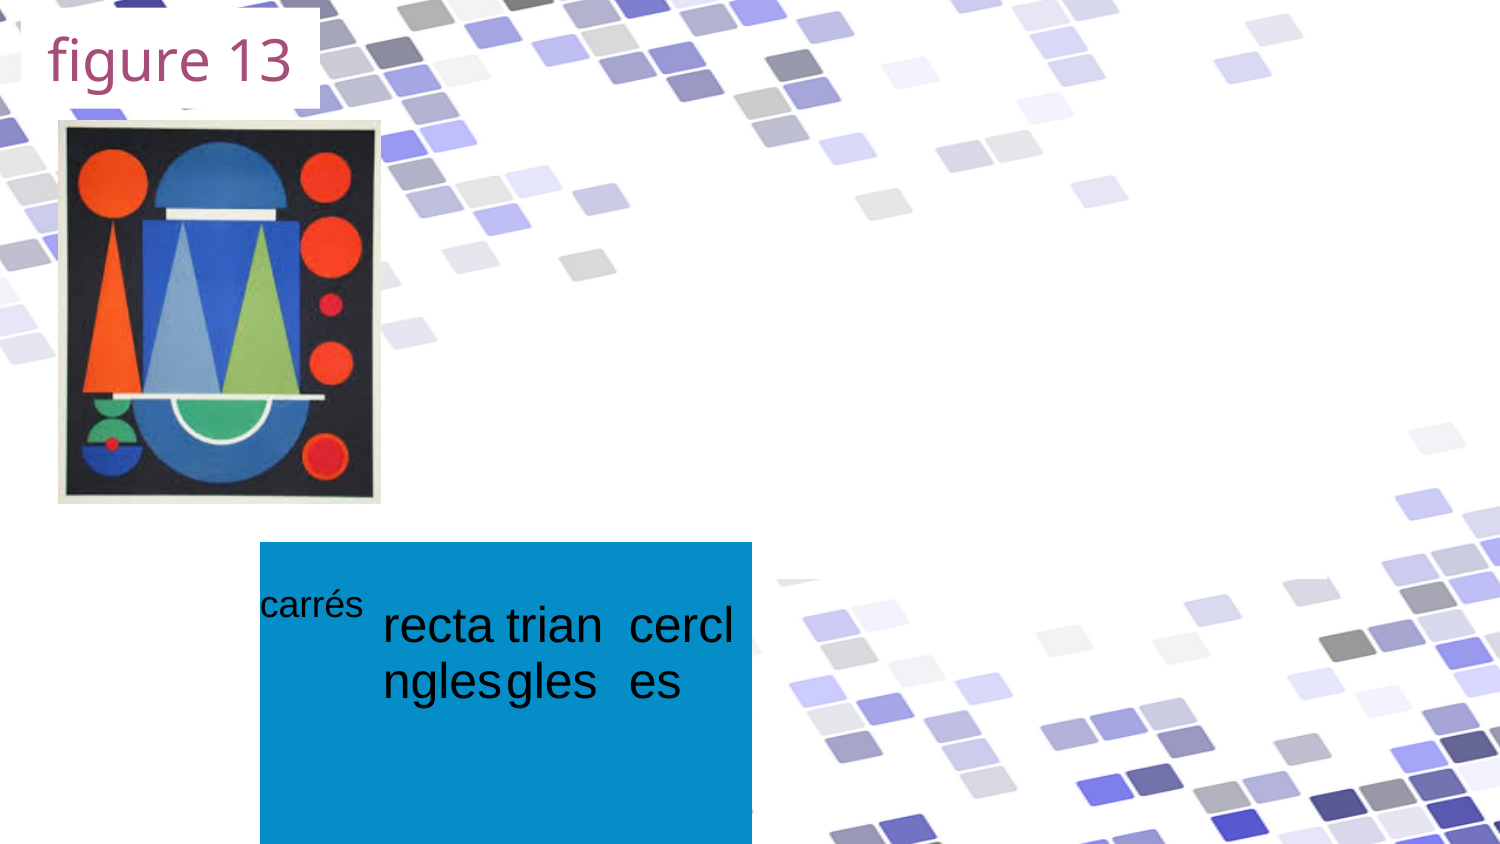

figure 13
| carrés | rectangles | triangles | cercles |
| --- | --- | --- | --- |
| 0 | 2 | 3 | 6 |